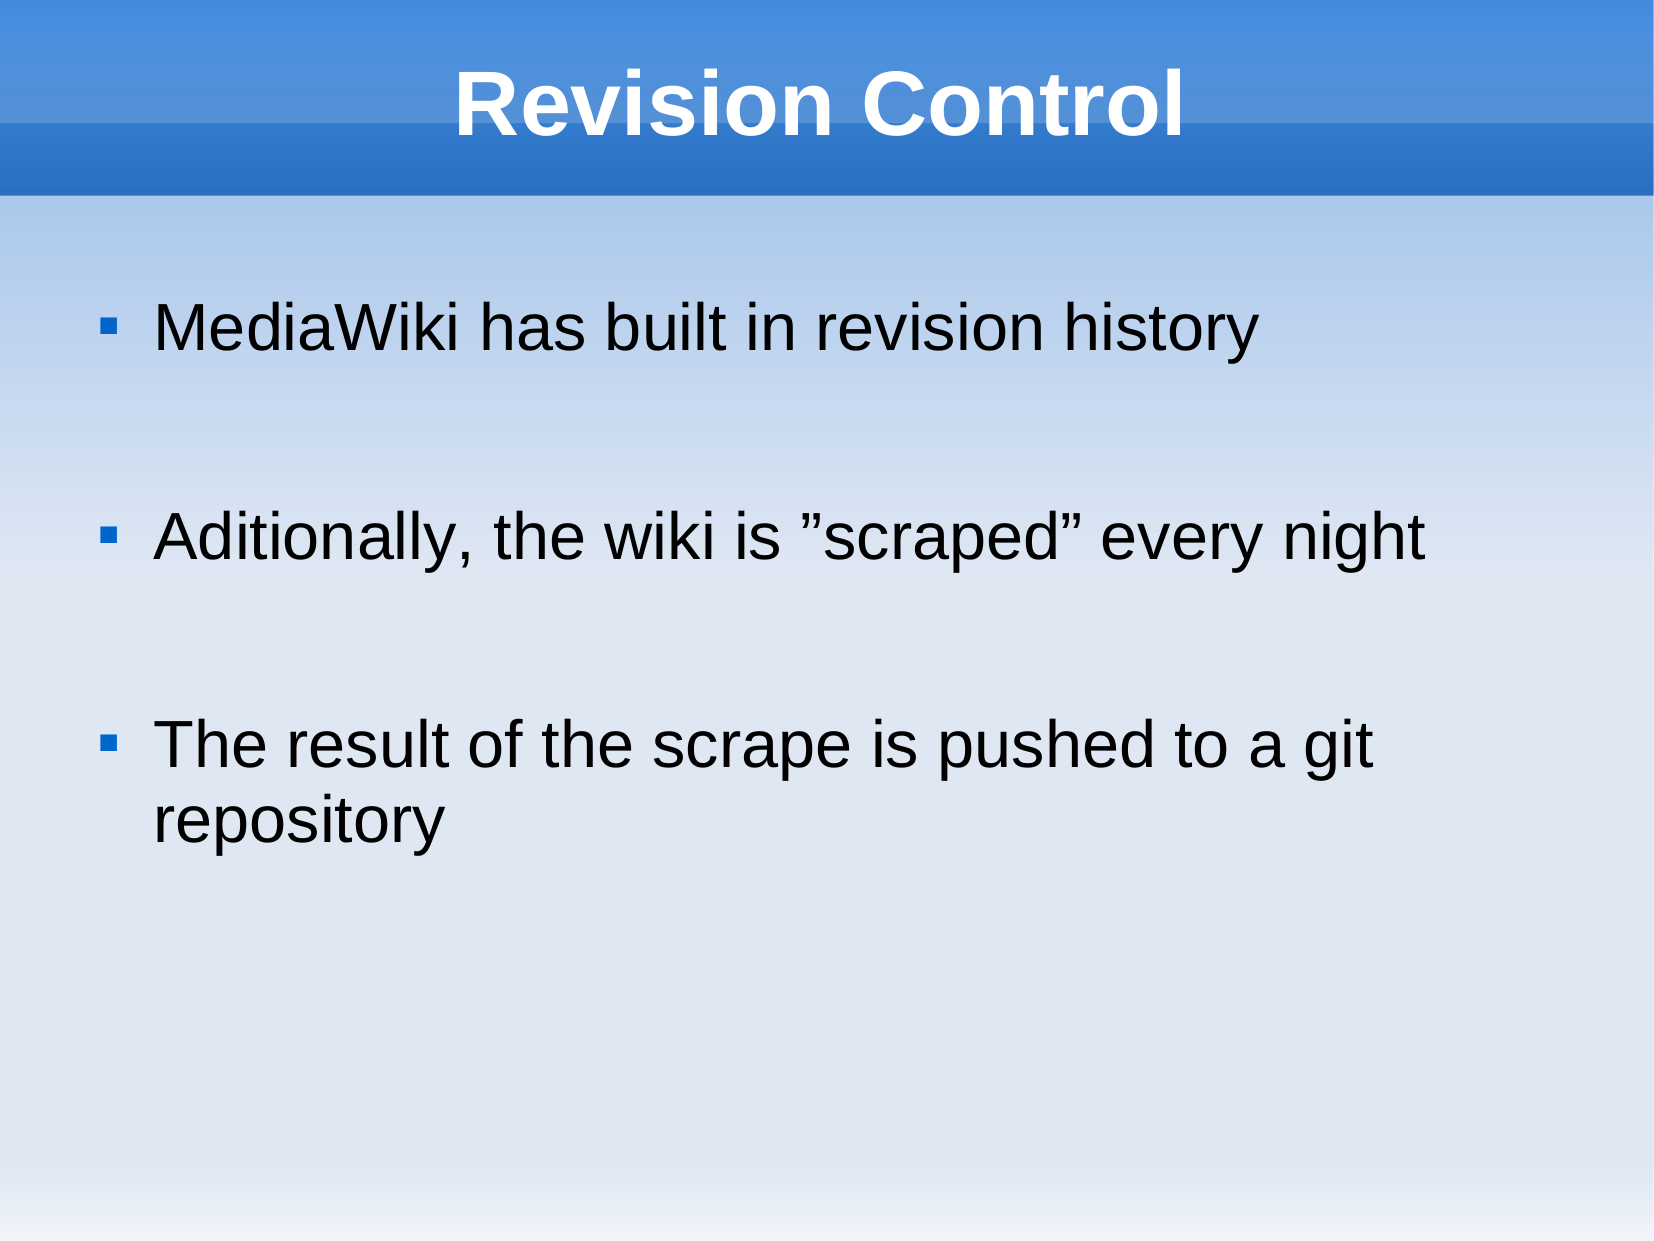

# Revision Control
MediaWiki has built in revision history
Aditionally, the wiki is ”scraped” every night
The result of the scrape is pushed to a git repository